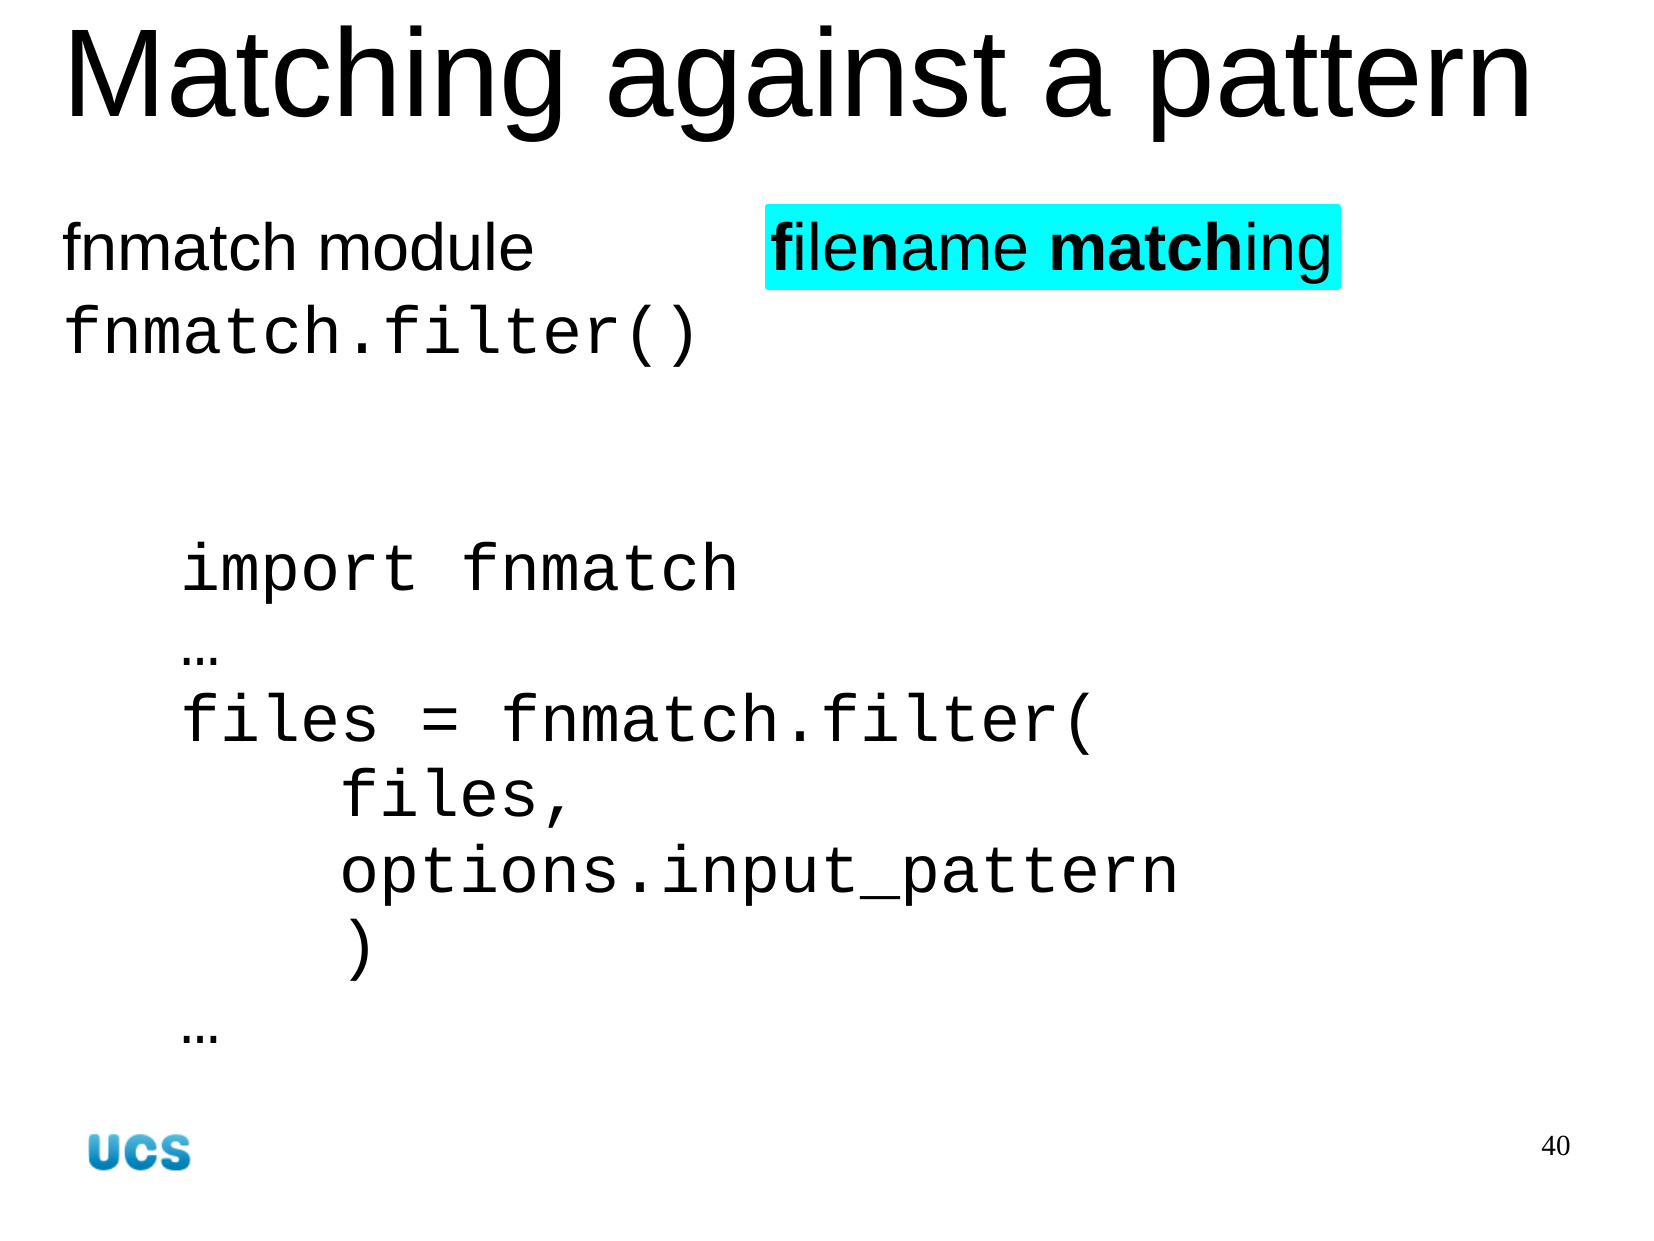

Matching against a pattern
fnmatch module
filename matching
fnmatch.filter()
import fnmatch
…
files = fnmatch.filter(
 files,
 options.input_pattern
 )
…
40